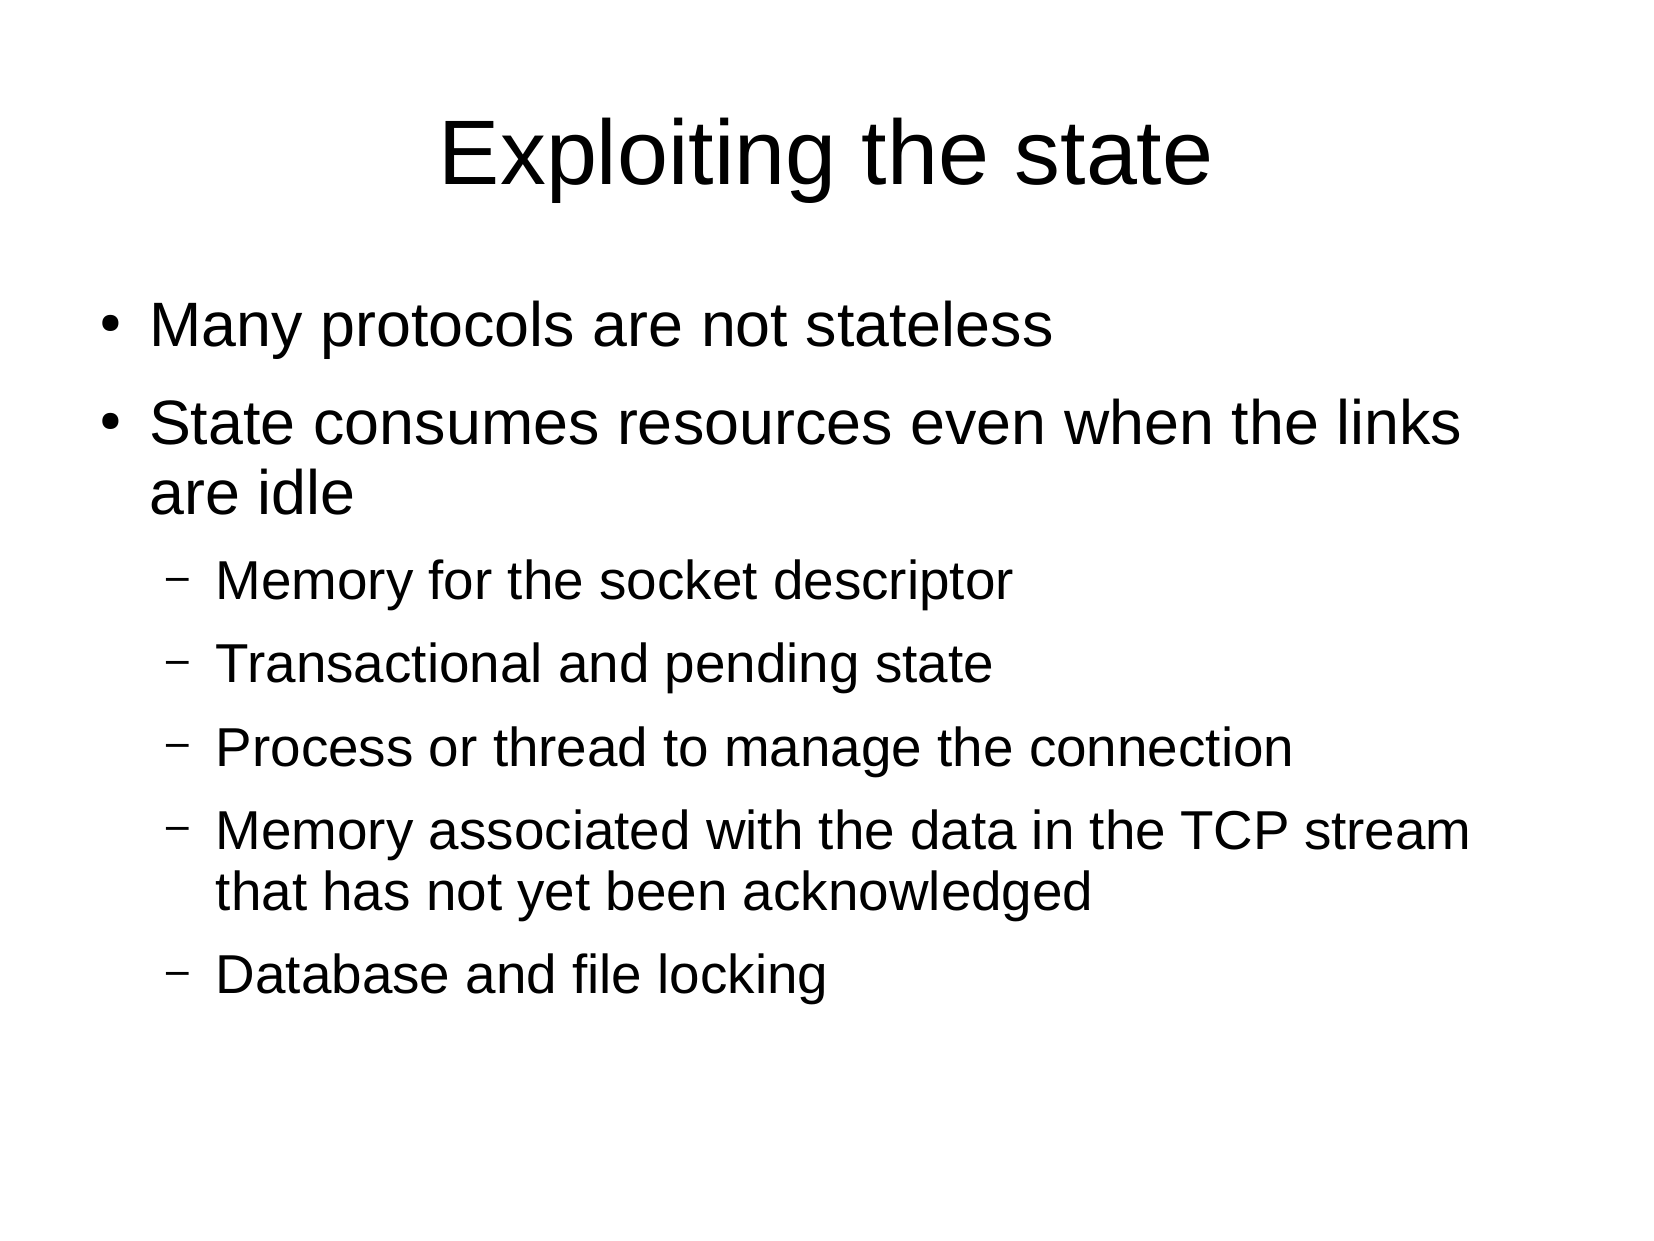

# Exploiting the state
Many protocols are not stateless
State consumes resources even when the links are idle
Memory for the socket descriptor
Transactional and pending state
Process or thread to manage the connection
Memory associated with the data in the TCP stream that has not yet been acknowledged
Database and file locking